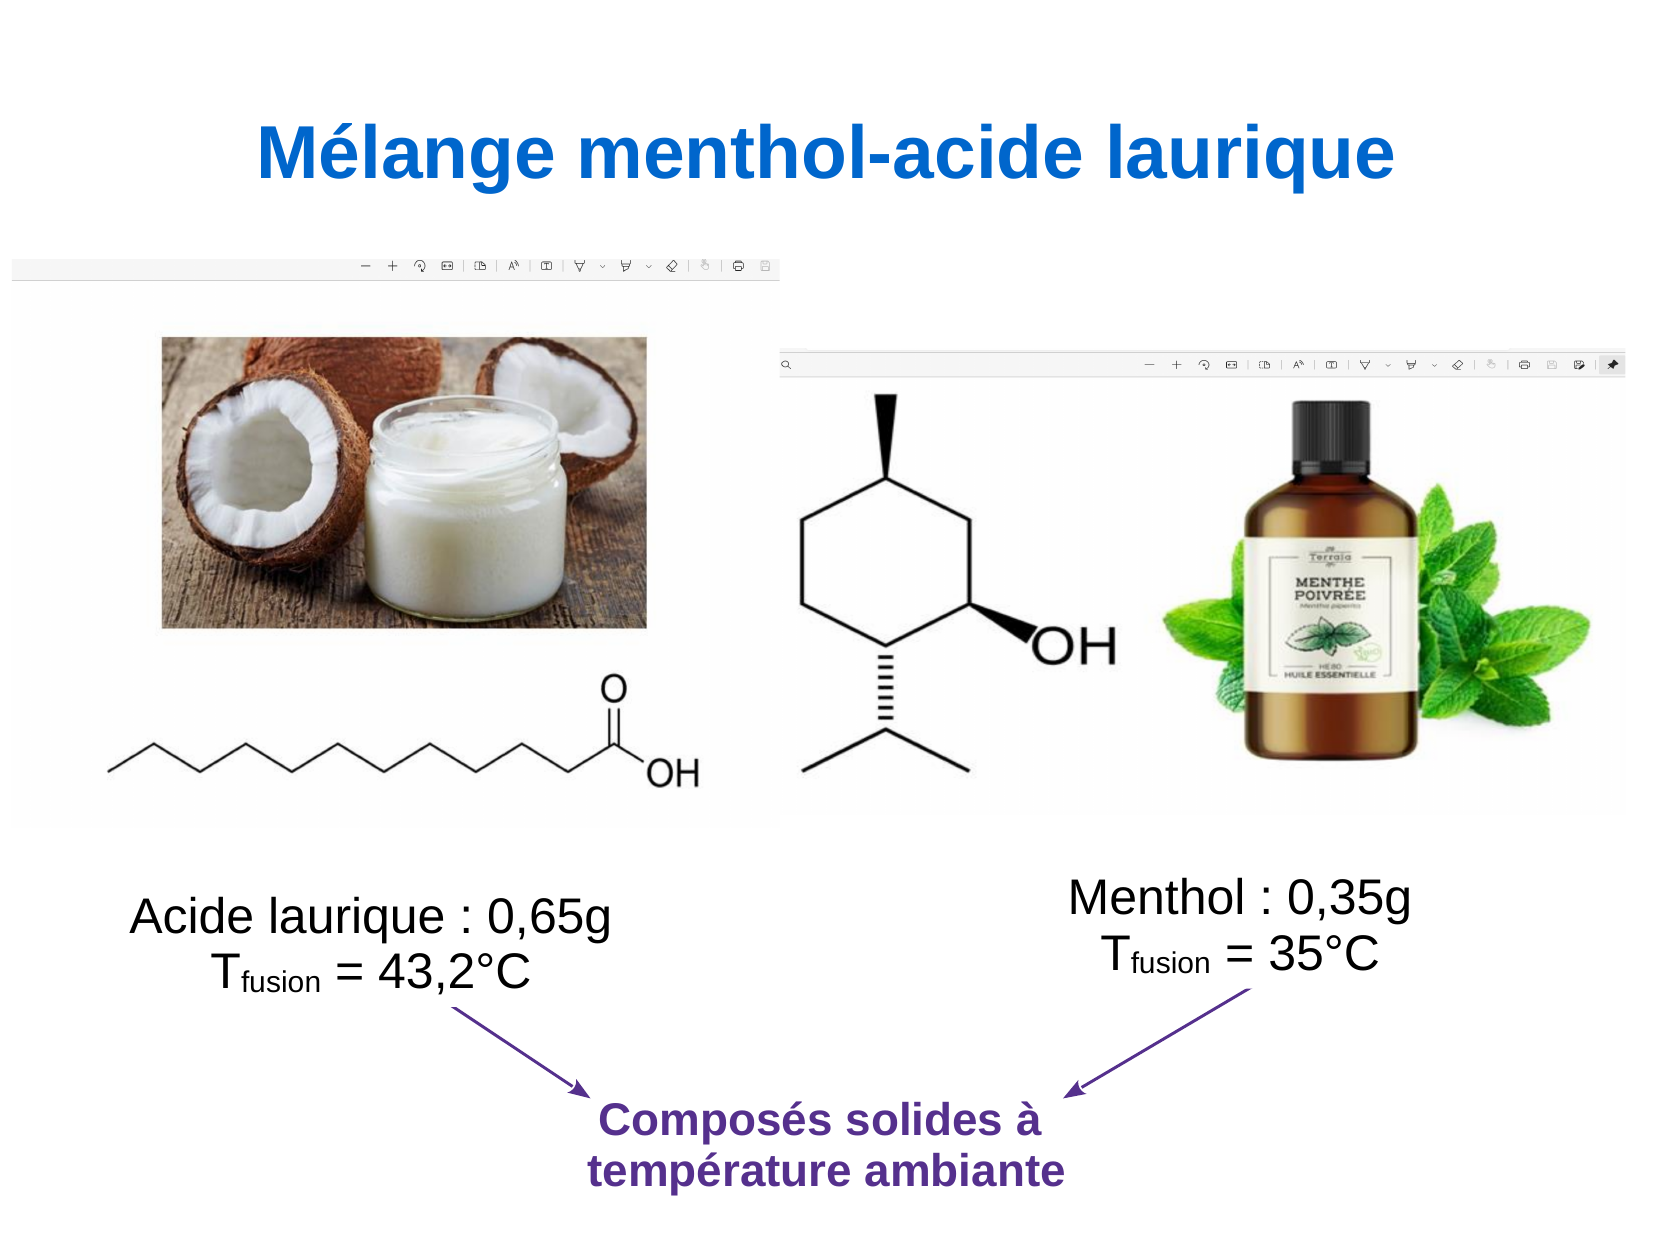

# Mélange menthol-acide laurique
Menthol : 0,35g
Tfusion = 35°C
Acide laurique : 0,65g
Tfusion = 43,2°C
Composés solides à
température ambiante